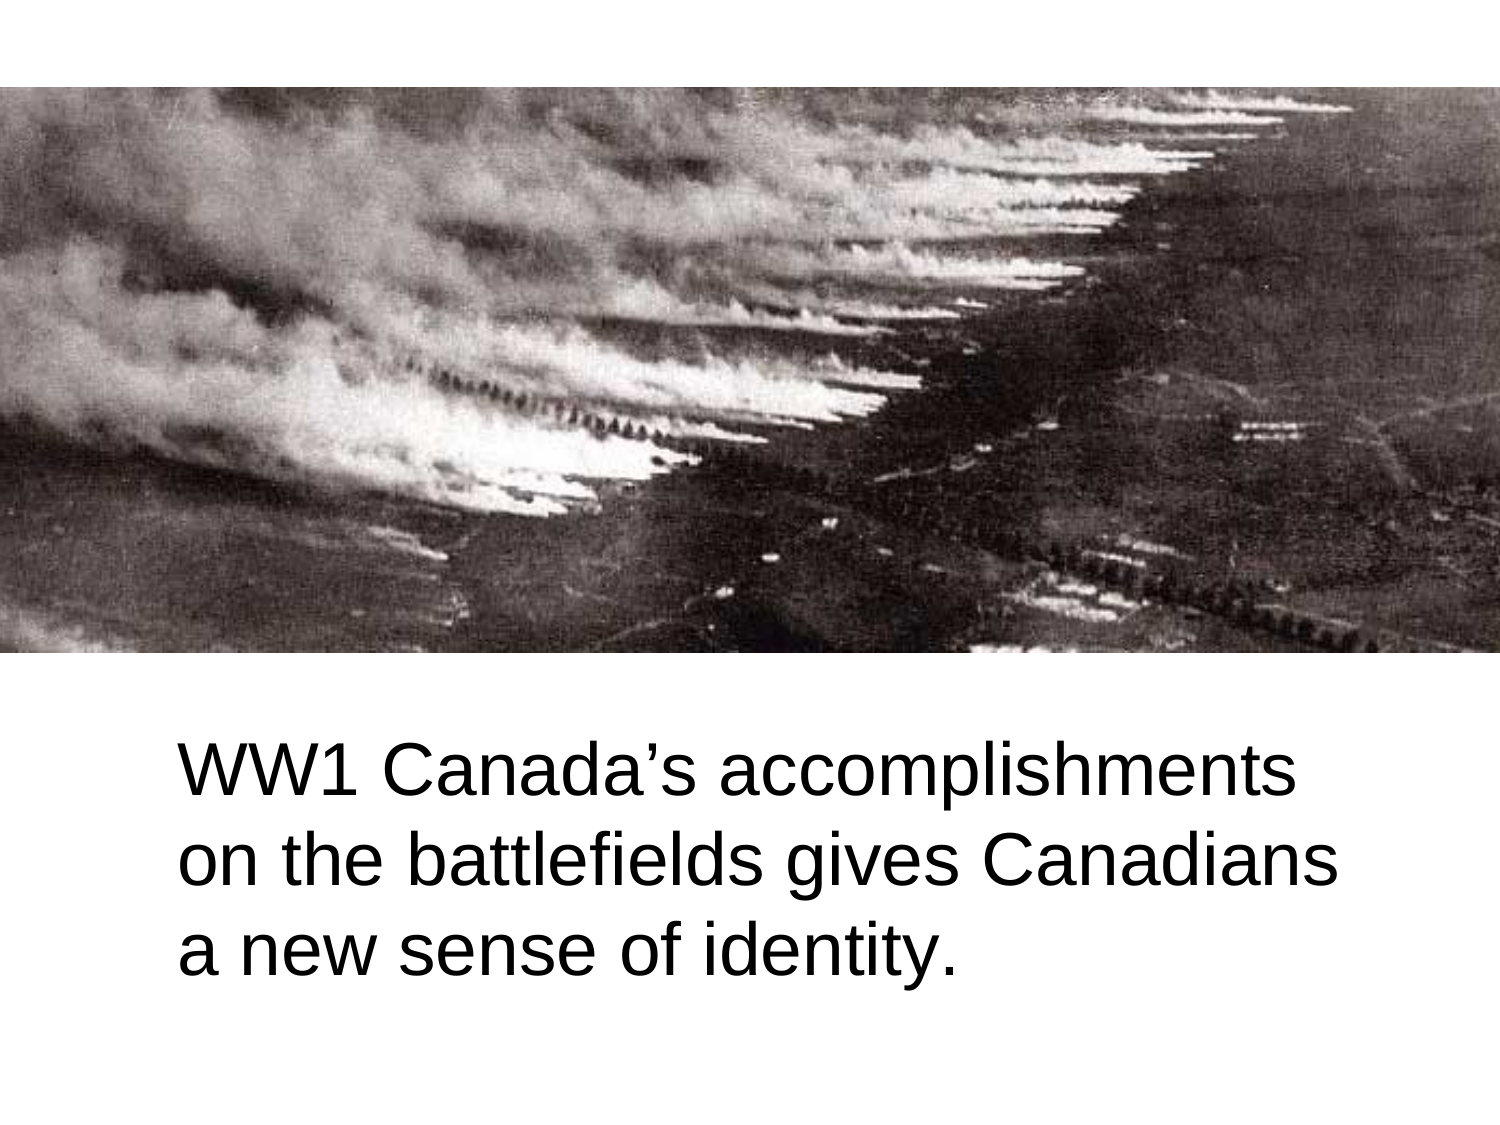

WW1 Canada’s accomplishments on the battlefields gives Canadians a new sense of identity.